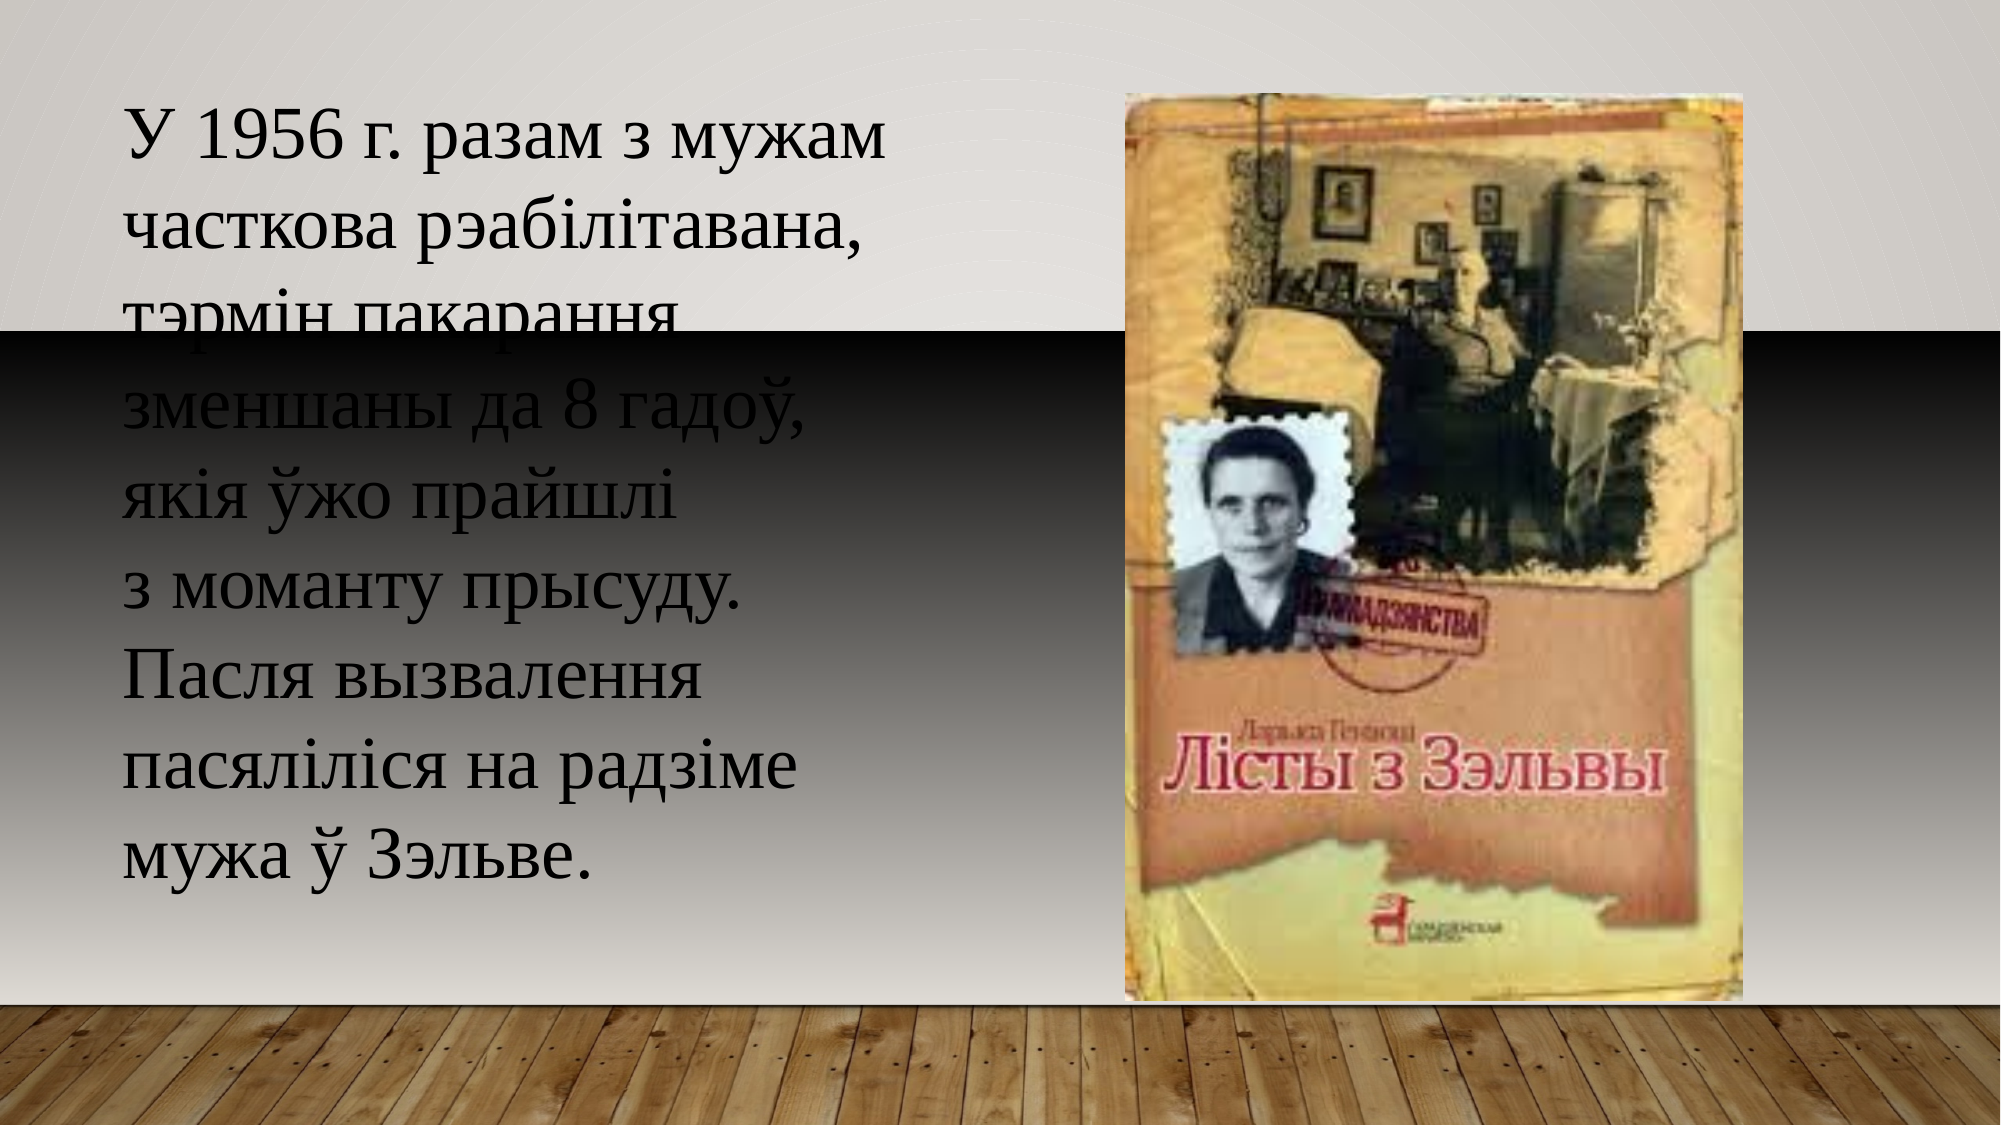

У 1956 г. разам з мужам часткова рэабілітавана, тэрмін пакарання зменшаны да 8 гадоў, якія ўжо прайшлі
з моманту прысуду. Пасля вызвалення пасяліліся на радзіме мужа ў Зэльве.